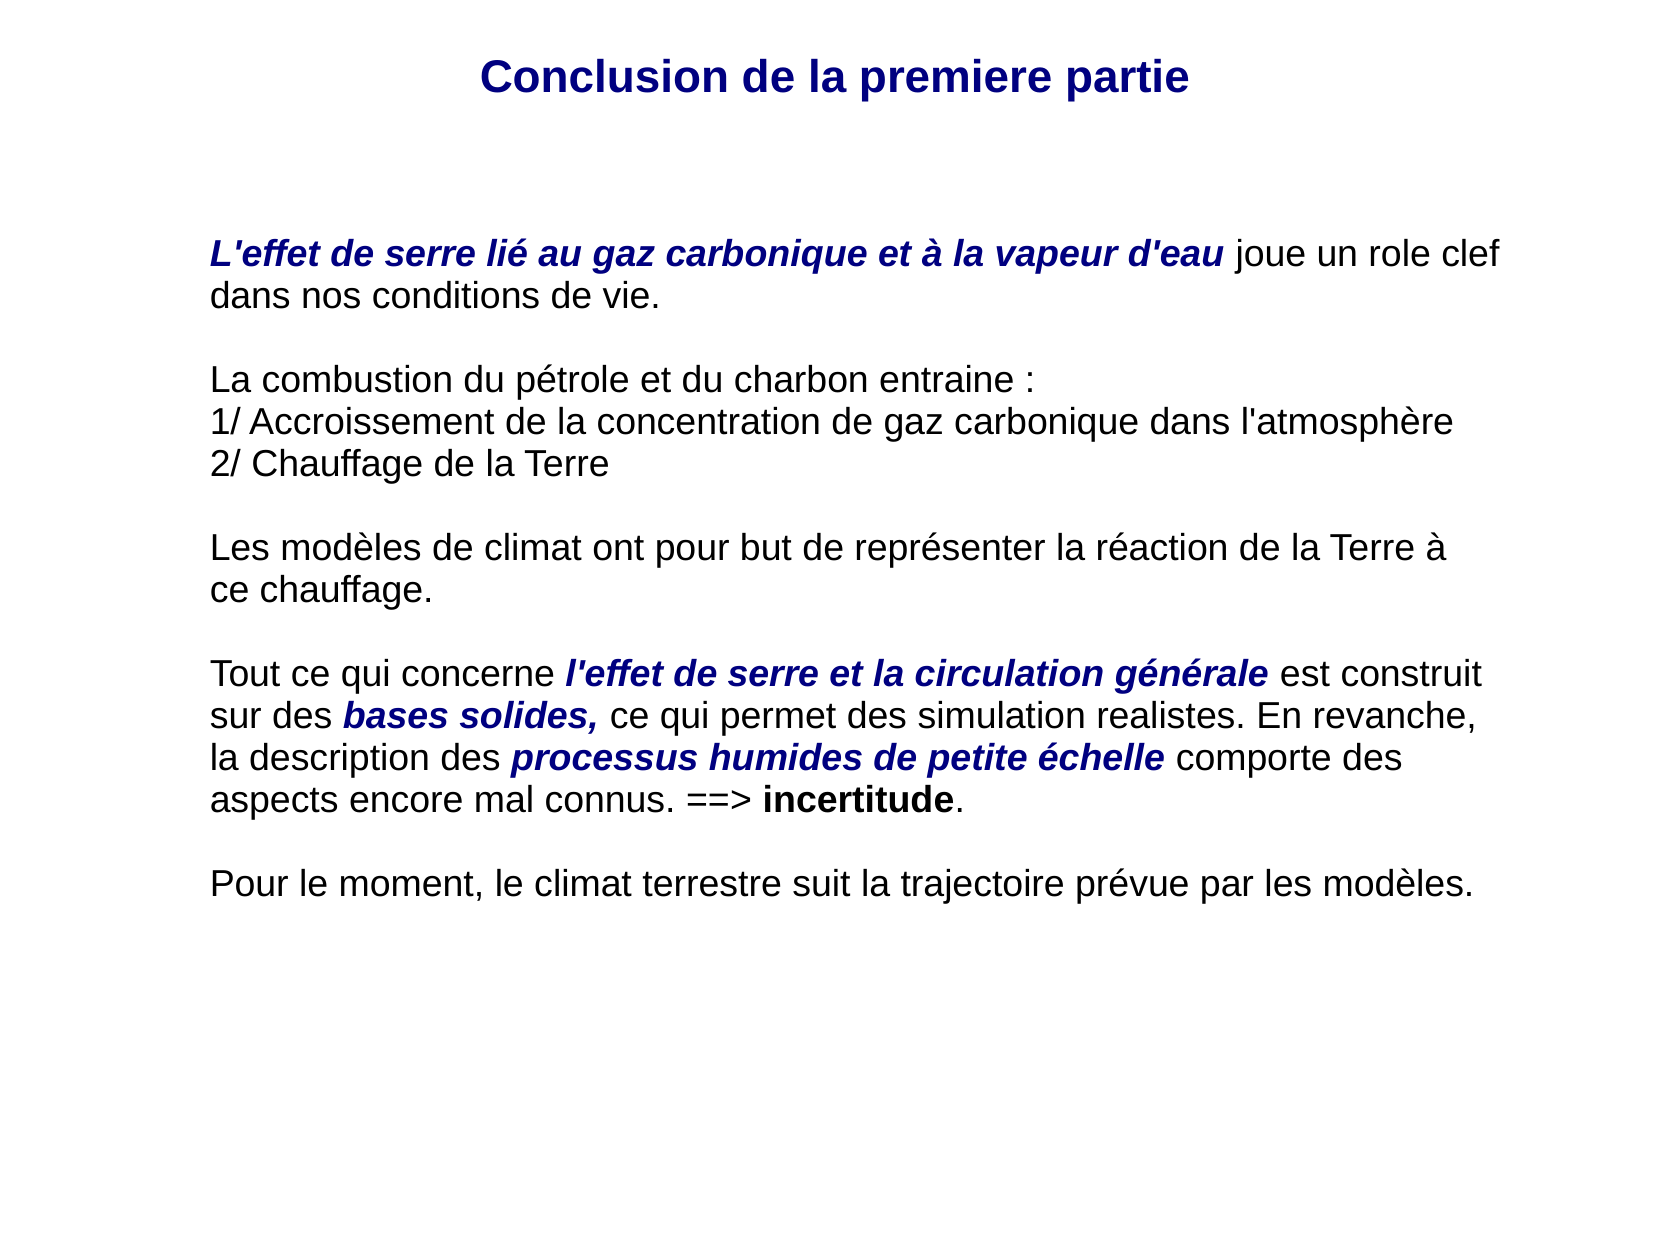

Conclusion de la premiere partie
L'effet de serre lié au gaz carbonique et à la vapeur d'eau joue un role clef
dans nos conditions de vie.
La combustion du pétrole et du charbon entraine :
1/ Accroissement de la concentration de gaz carbonique dans l'atmosphère
2/ Chauffage de la Terre
Les modèles de climat ont pour but de représenter la réaction de la Terre à
ce chauffage.
Tout ce qui concerne l'effet de serre et la circulation générale est construit
sur des bases solides, ce qui permet des simulation realistes. En revanche,
la description des processus humides de petite échelle comporte des
aspects encore mal connus. ==> incertitude.
Pour le moment, le climat terrestre suit la trajectoire prévue par les modèles.